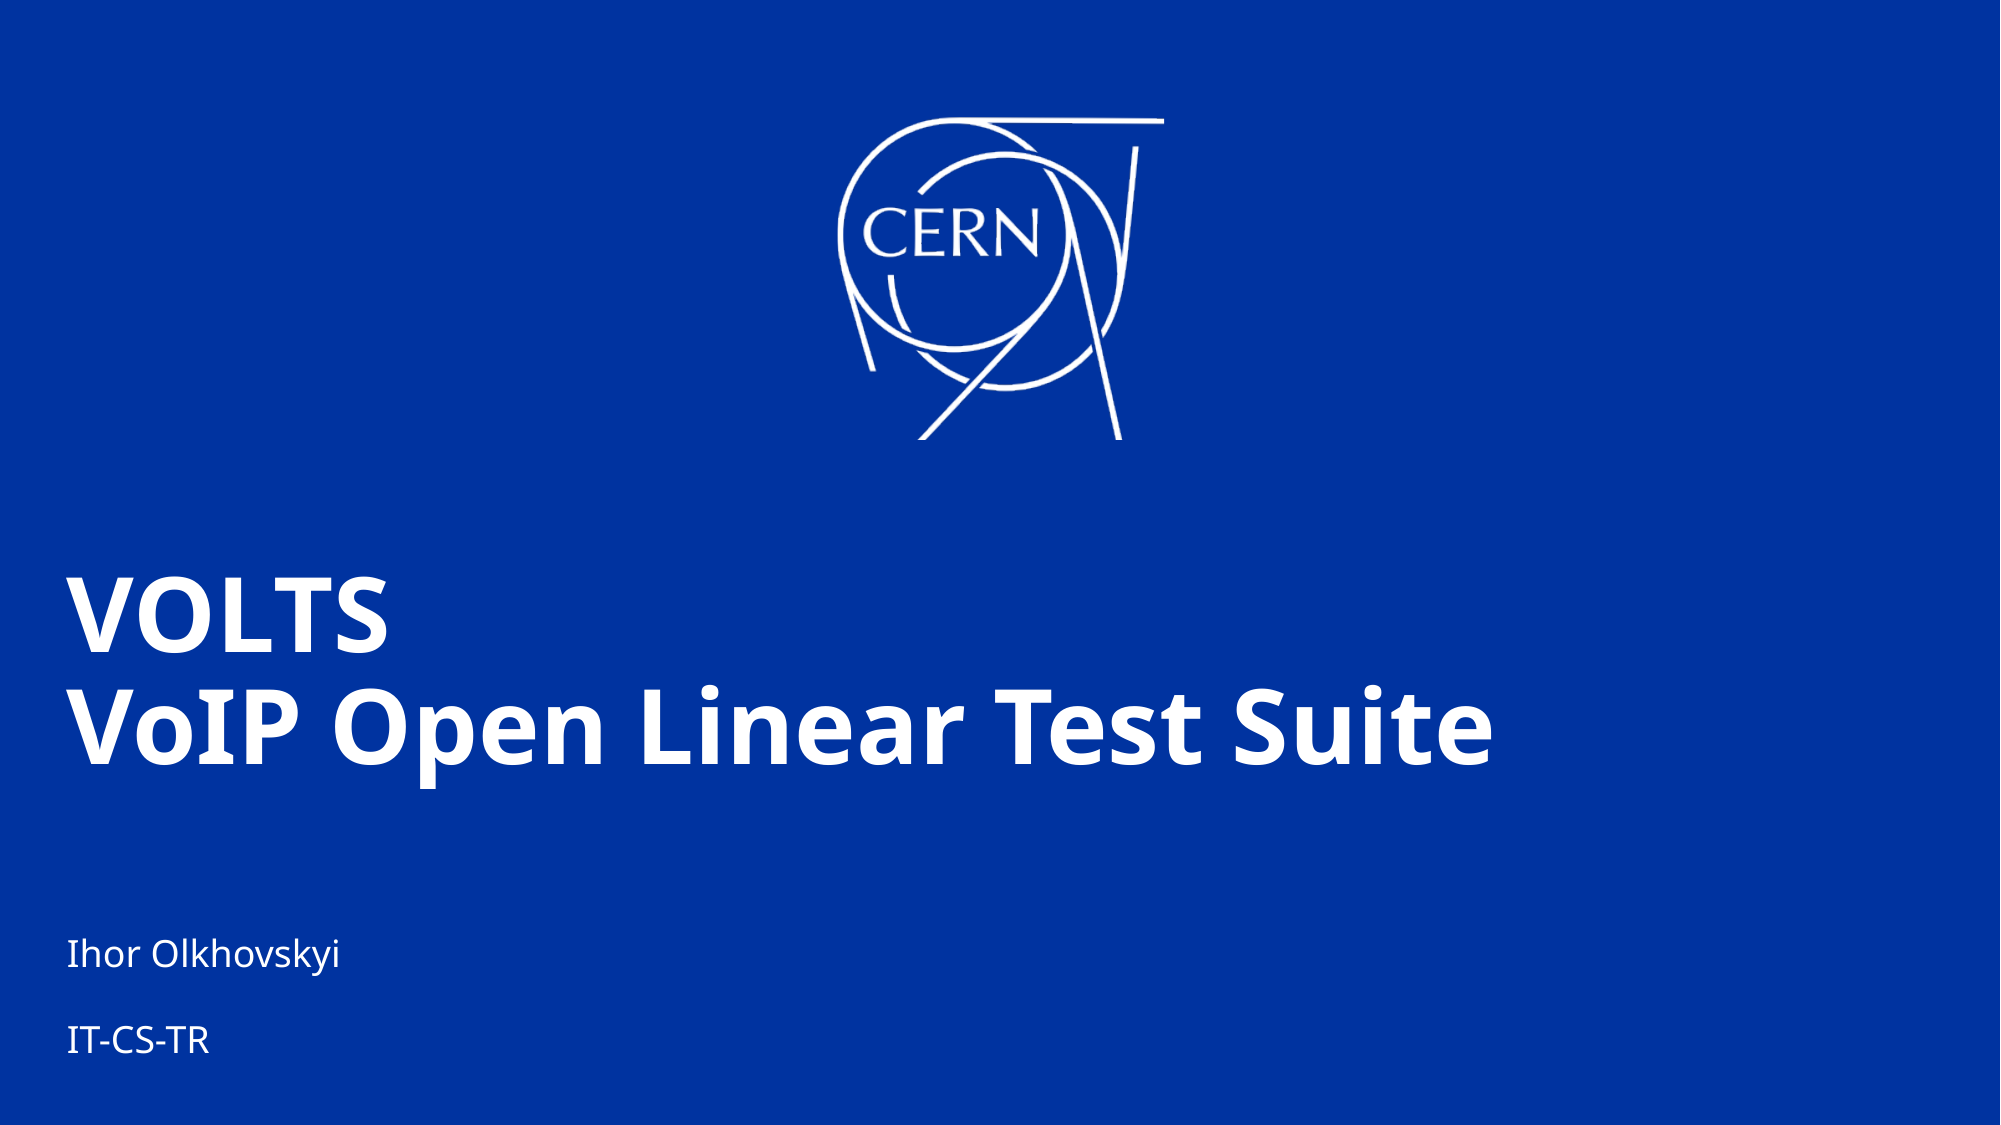

# VOLTS VoIP Open Linear Test Suite
Ihor Olkhovskyi
IT-CS-TR